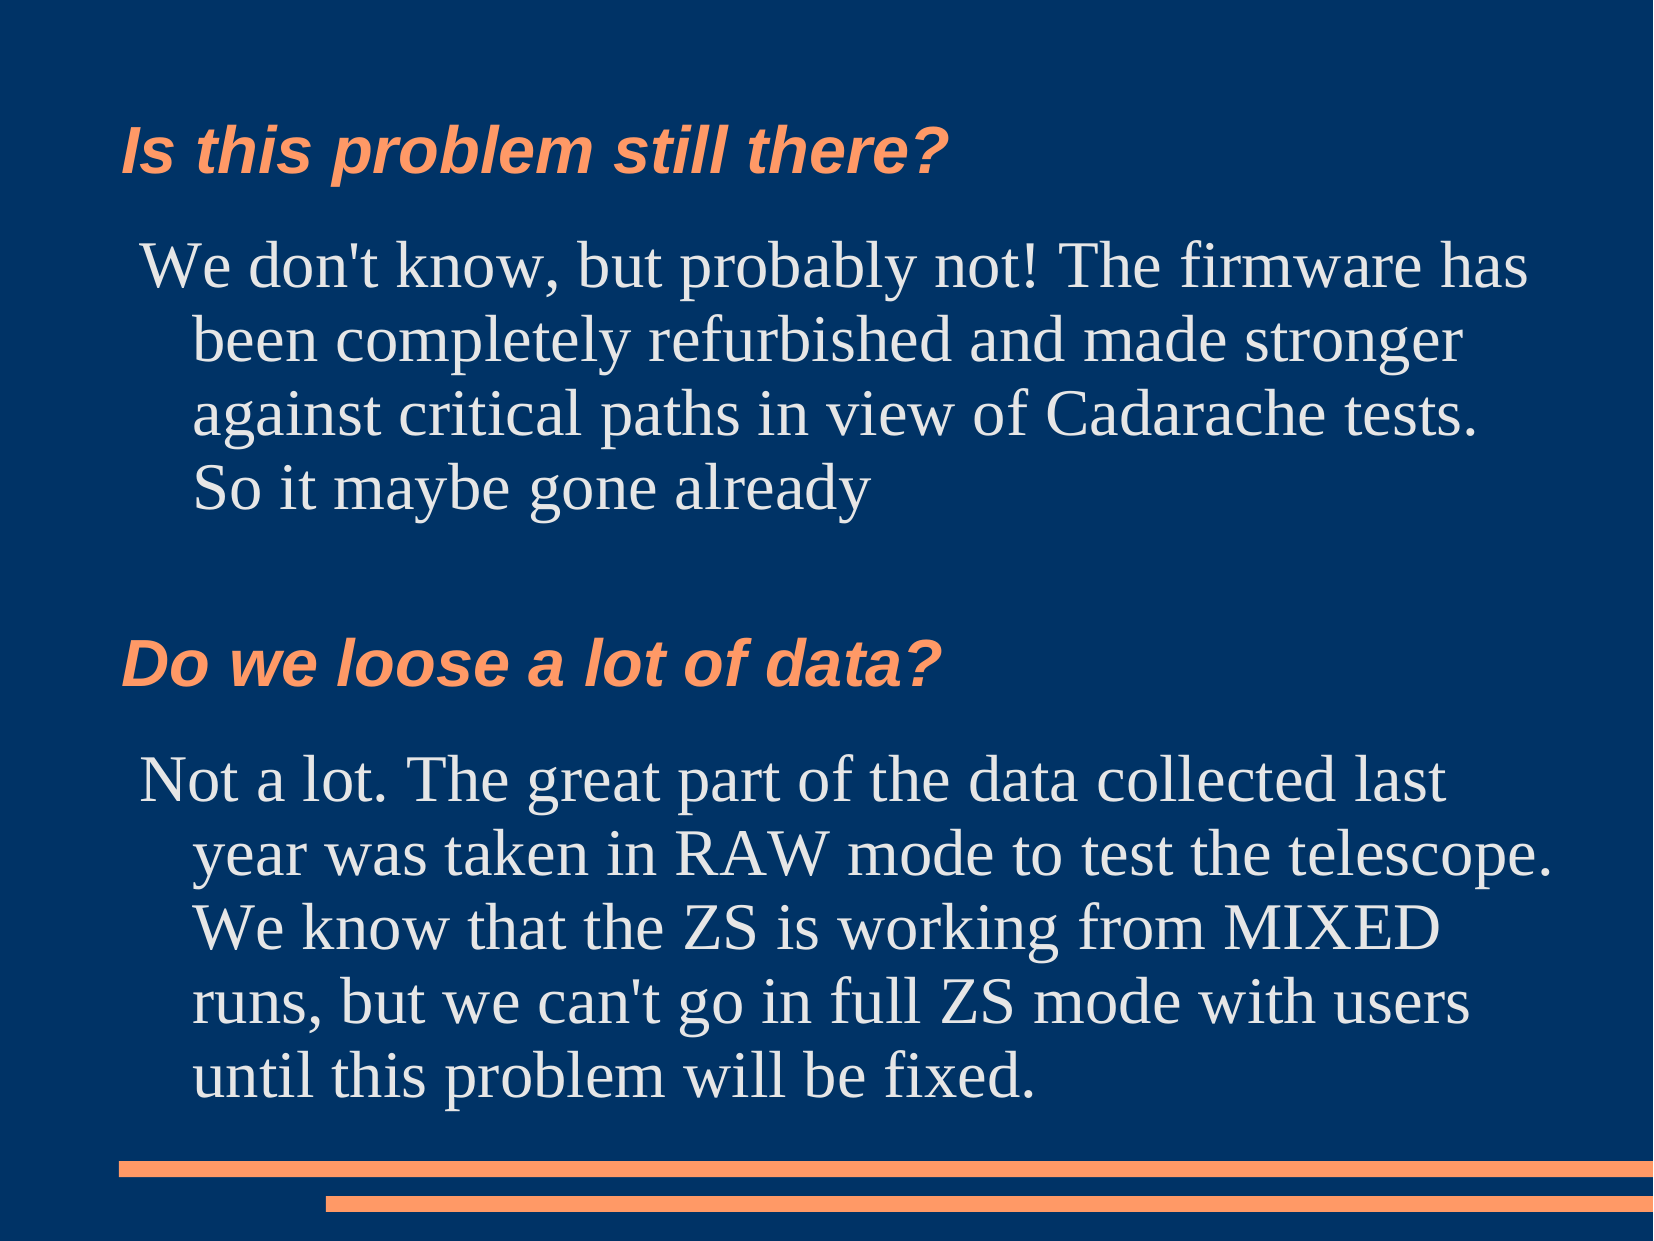

# Is this problem still there?
We don't know, but probably not! The firmware has been completely refurbished and made stronger against critical paths in view of Cadarache tests. So it maybe gone already
Do we loose a lot of data?
Not a lot. The great part of the data collected last year was taken in RAW mode to test the telescope. We know that the ZS is working from MIXED runs, but we can't go in full ZS mode with users until this problem will be fixed.